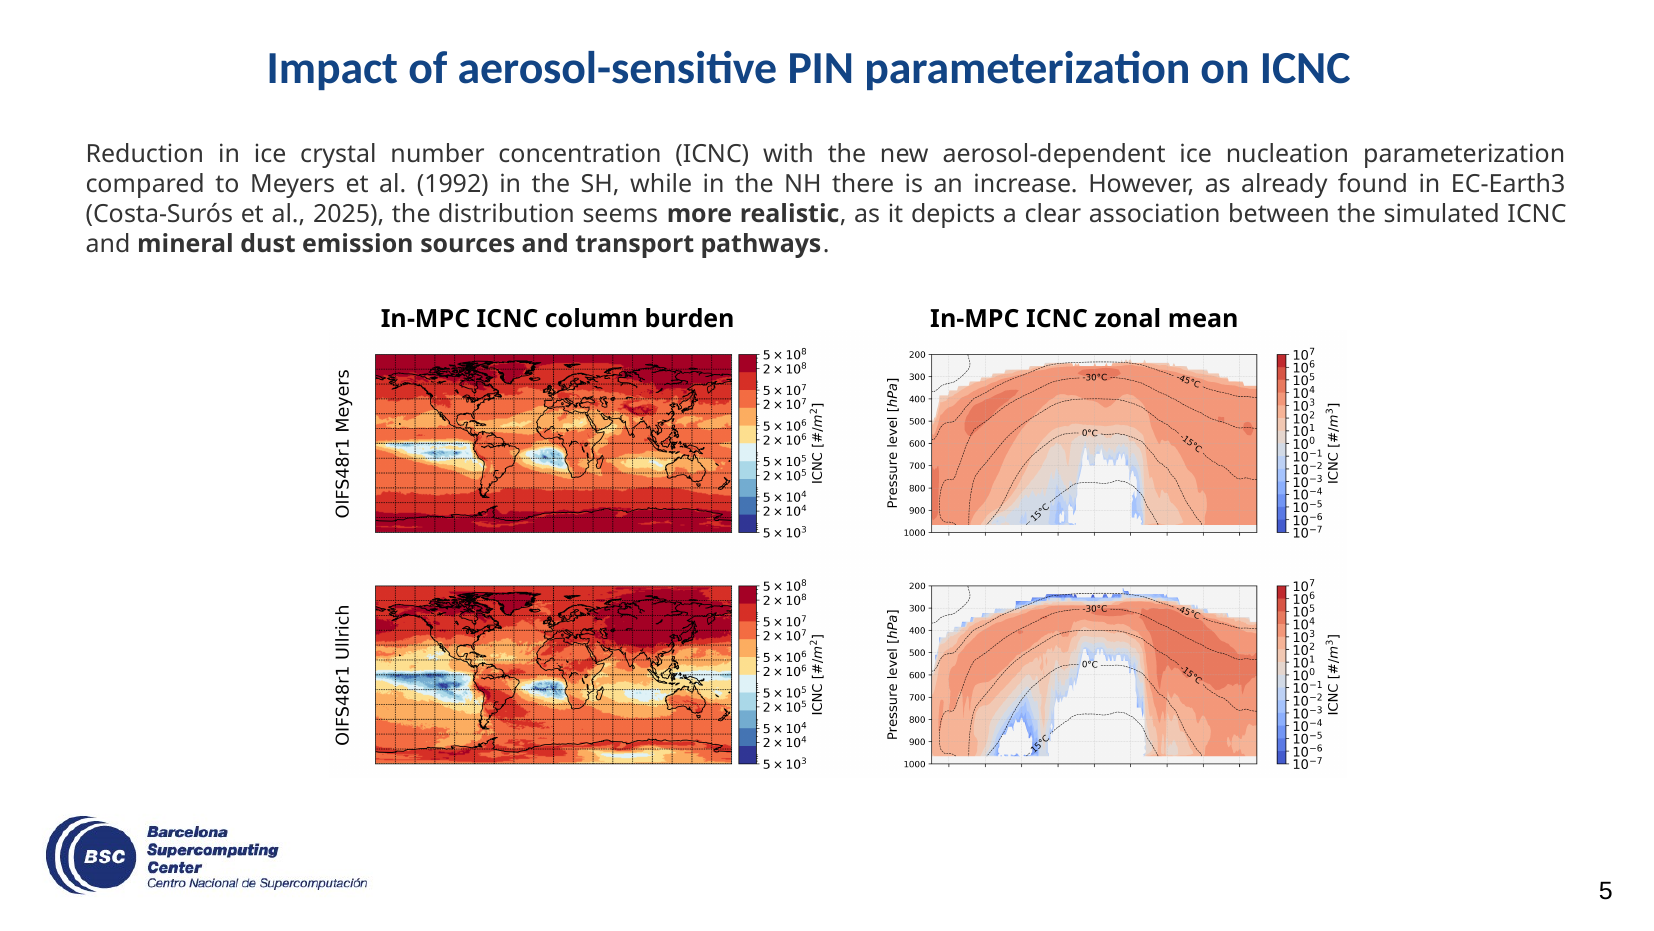

Impact of aerosol-sensitive PIN parameterization on ICNC
Reduction in ice crystal number concentration (ICNC) with the new aerosol-dependent ice nucleation parameterization compared to Meyers et al. (1992) in the SH, while in the NH there is an increase. However, as already found in EC-Earth3 (Costa-Surós et al., 2025), the distribution seems more realistic, as it depicts a clear association between the simulated ICNC and mineral dust emission sources and transport pathways.
In-MPC ICNC column burden
In-MPC ICNC zonal mean